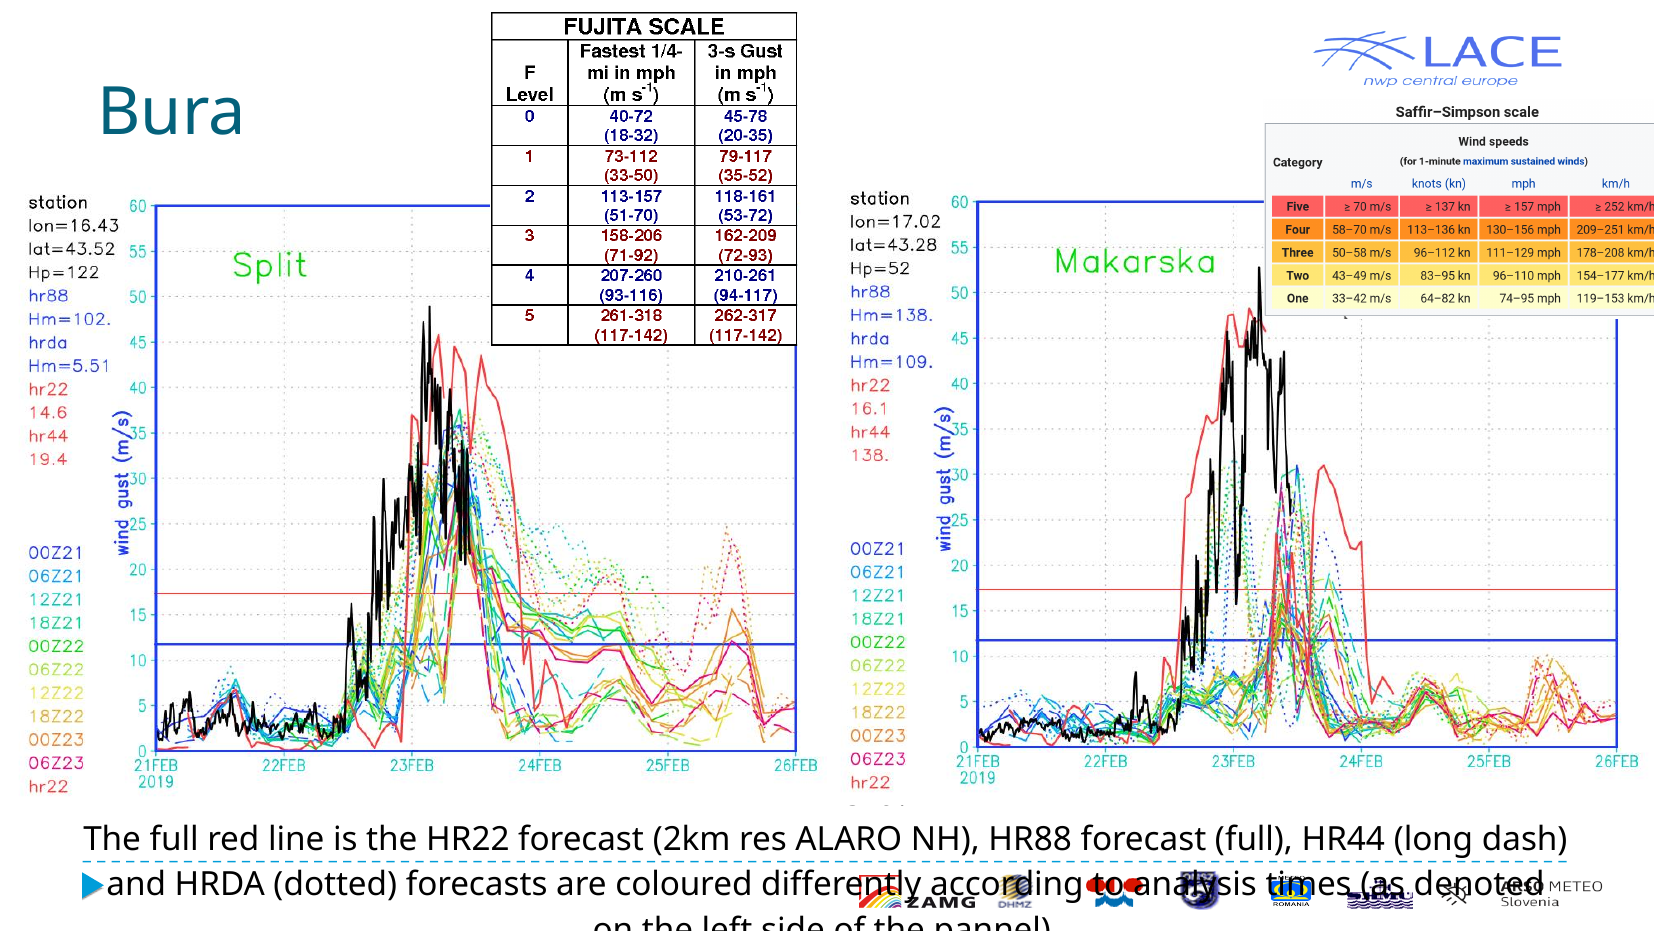

# Bura
Wind gusts forecasts (cloured) and measurements (black) 21-25 Feb 2019 for Split and Makarska.
The full red line is the HR22 forecast (2km res ALARO NH), HR88 forecast (full), HR44 (long dash) and HRDA (dotted) forecasts are coloured differently according to analysis times (as denoted on the left side of the pannel).